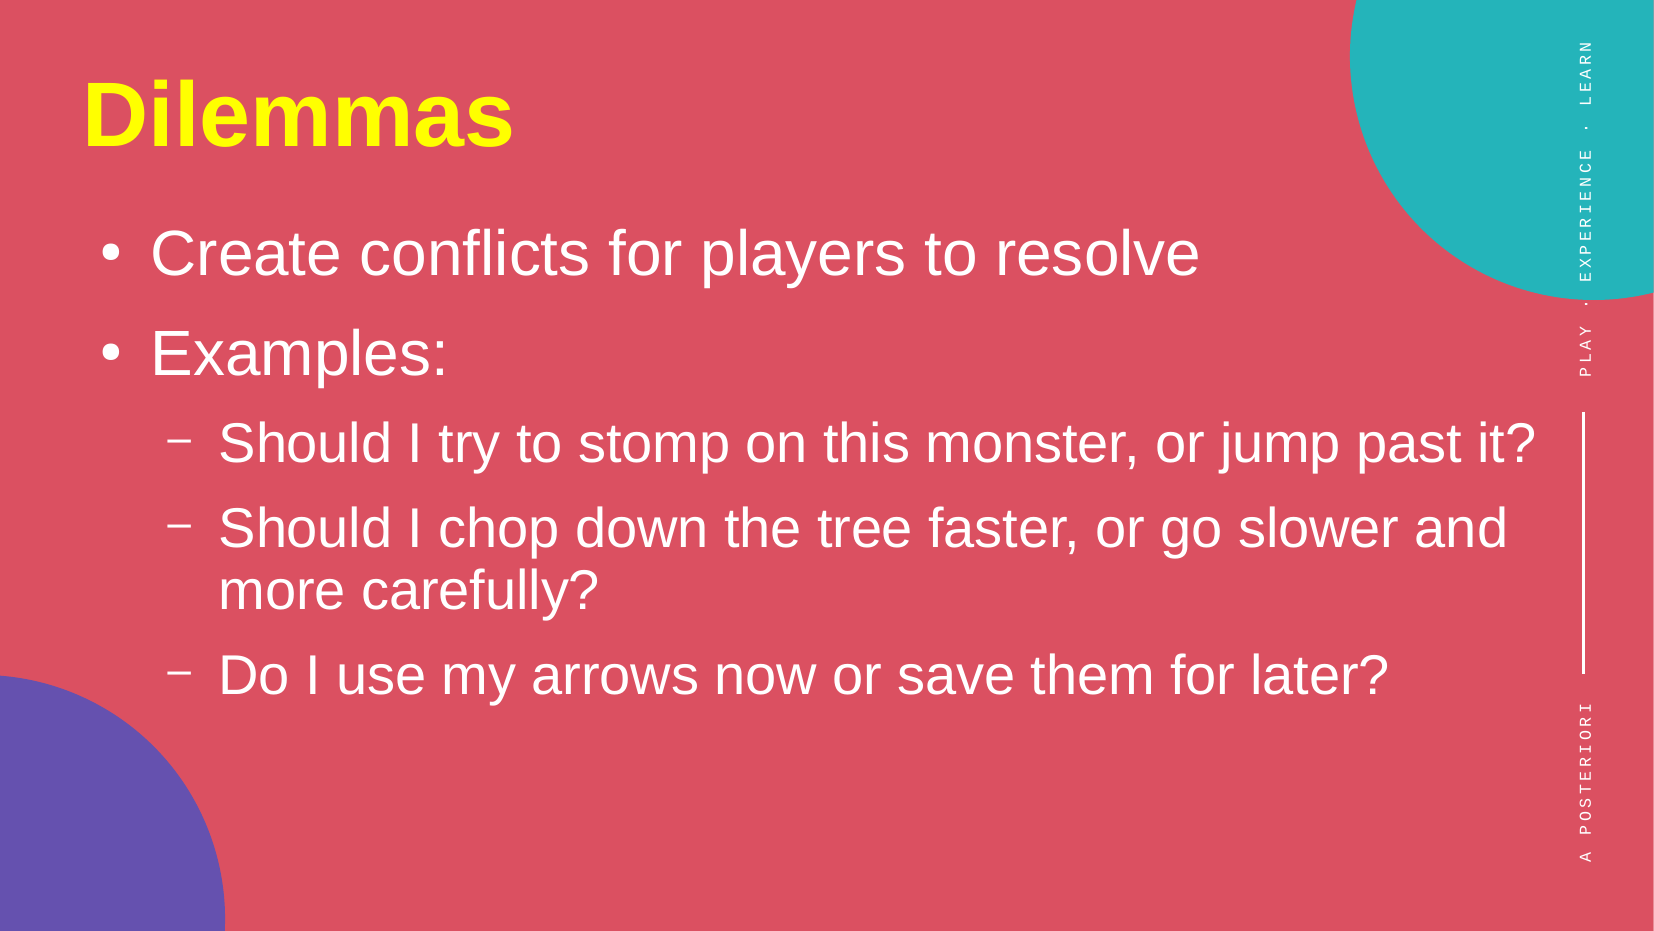

# Dilemmas
Create conflicts for players to resolve
Examples:
Should I try to stomp on this monster, or jump past it?
Should I chop down the tree faster, or go slower and more carefully?
Do I use my arrows now or save them for later?